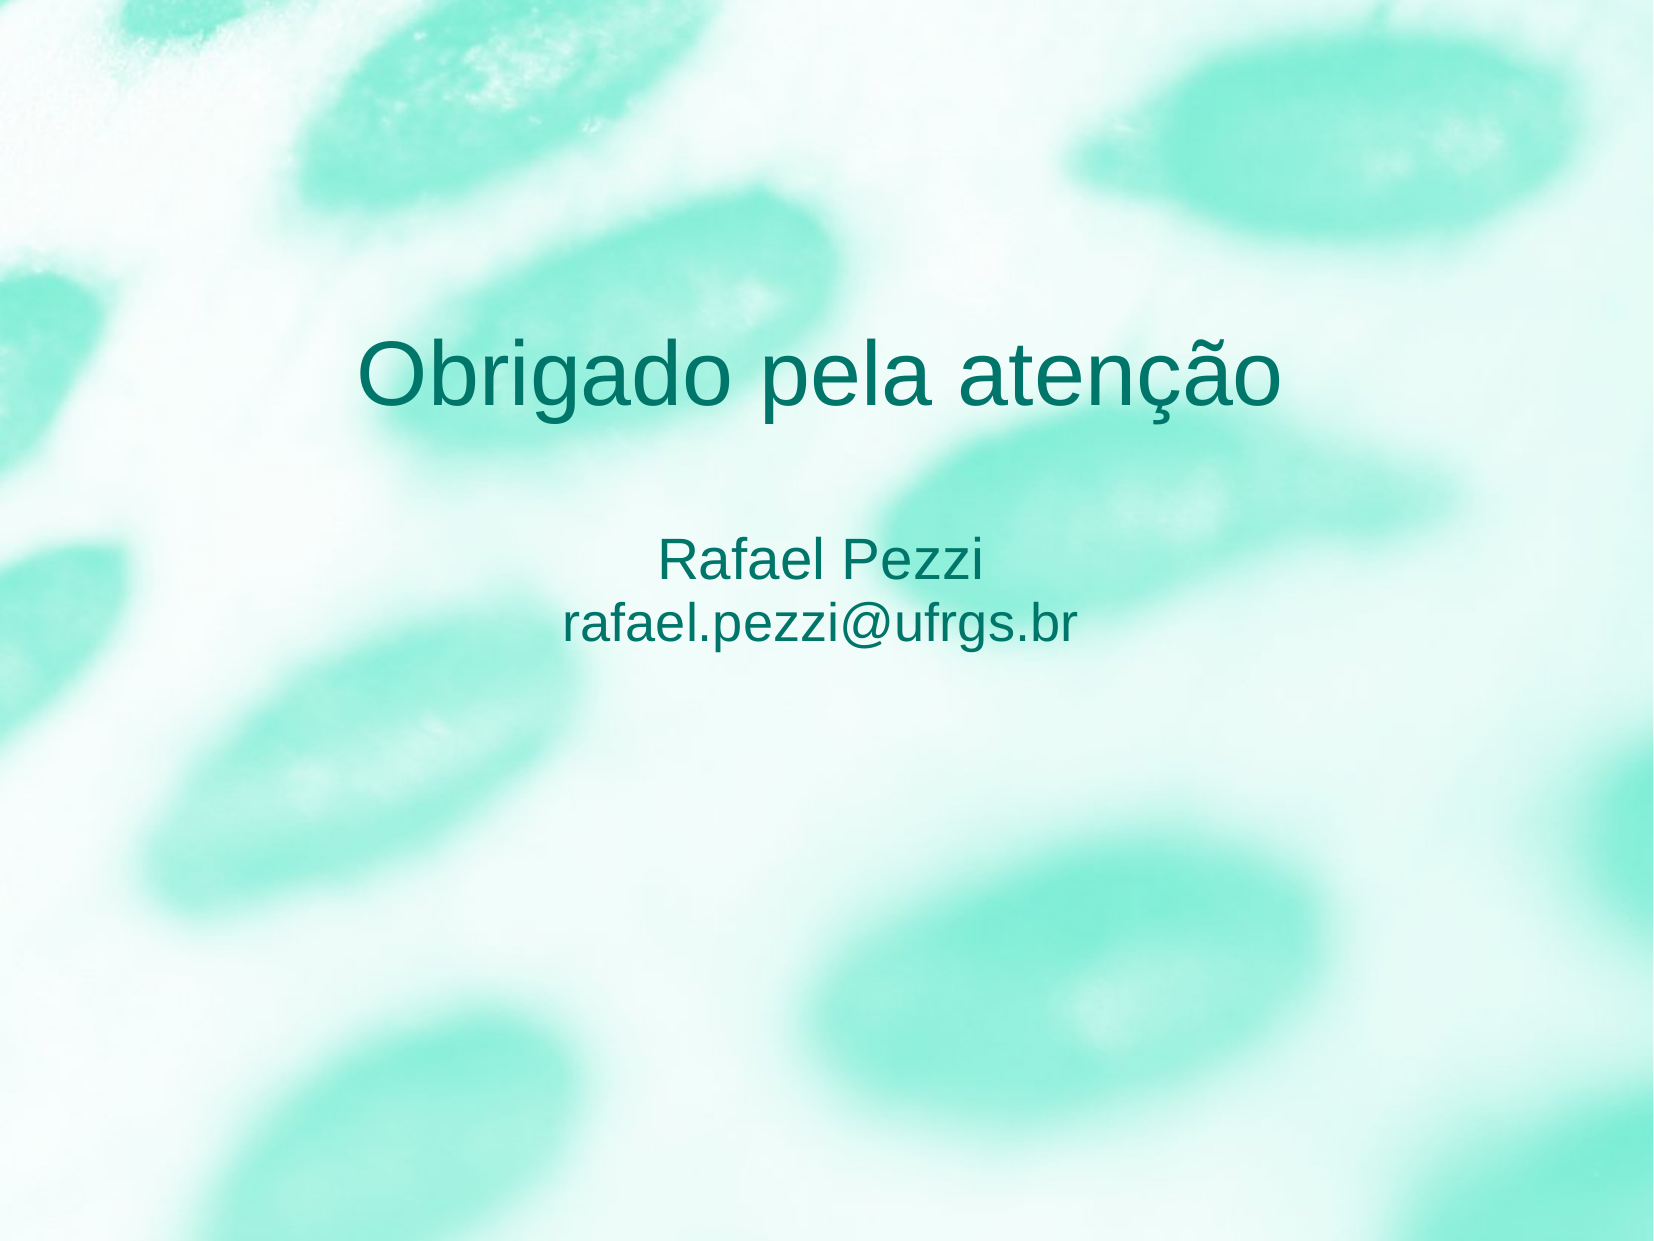

# Obrigado pela atenção Rafael Pezzi rafael.pezzi@ufrgs.br